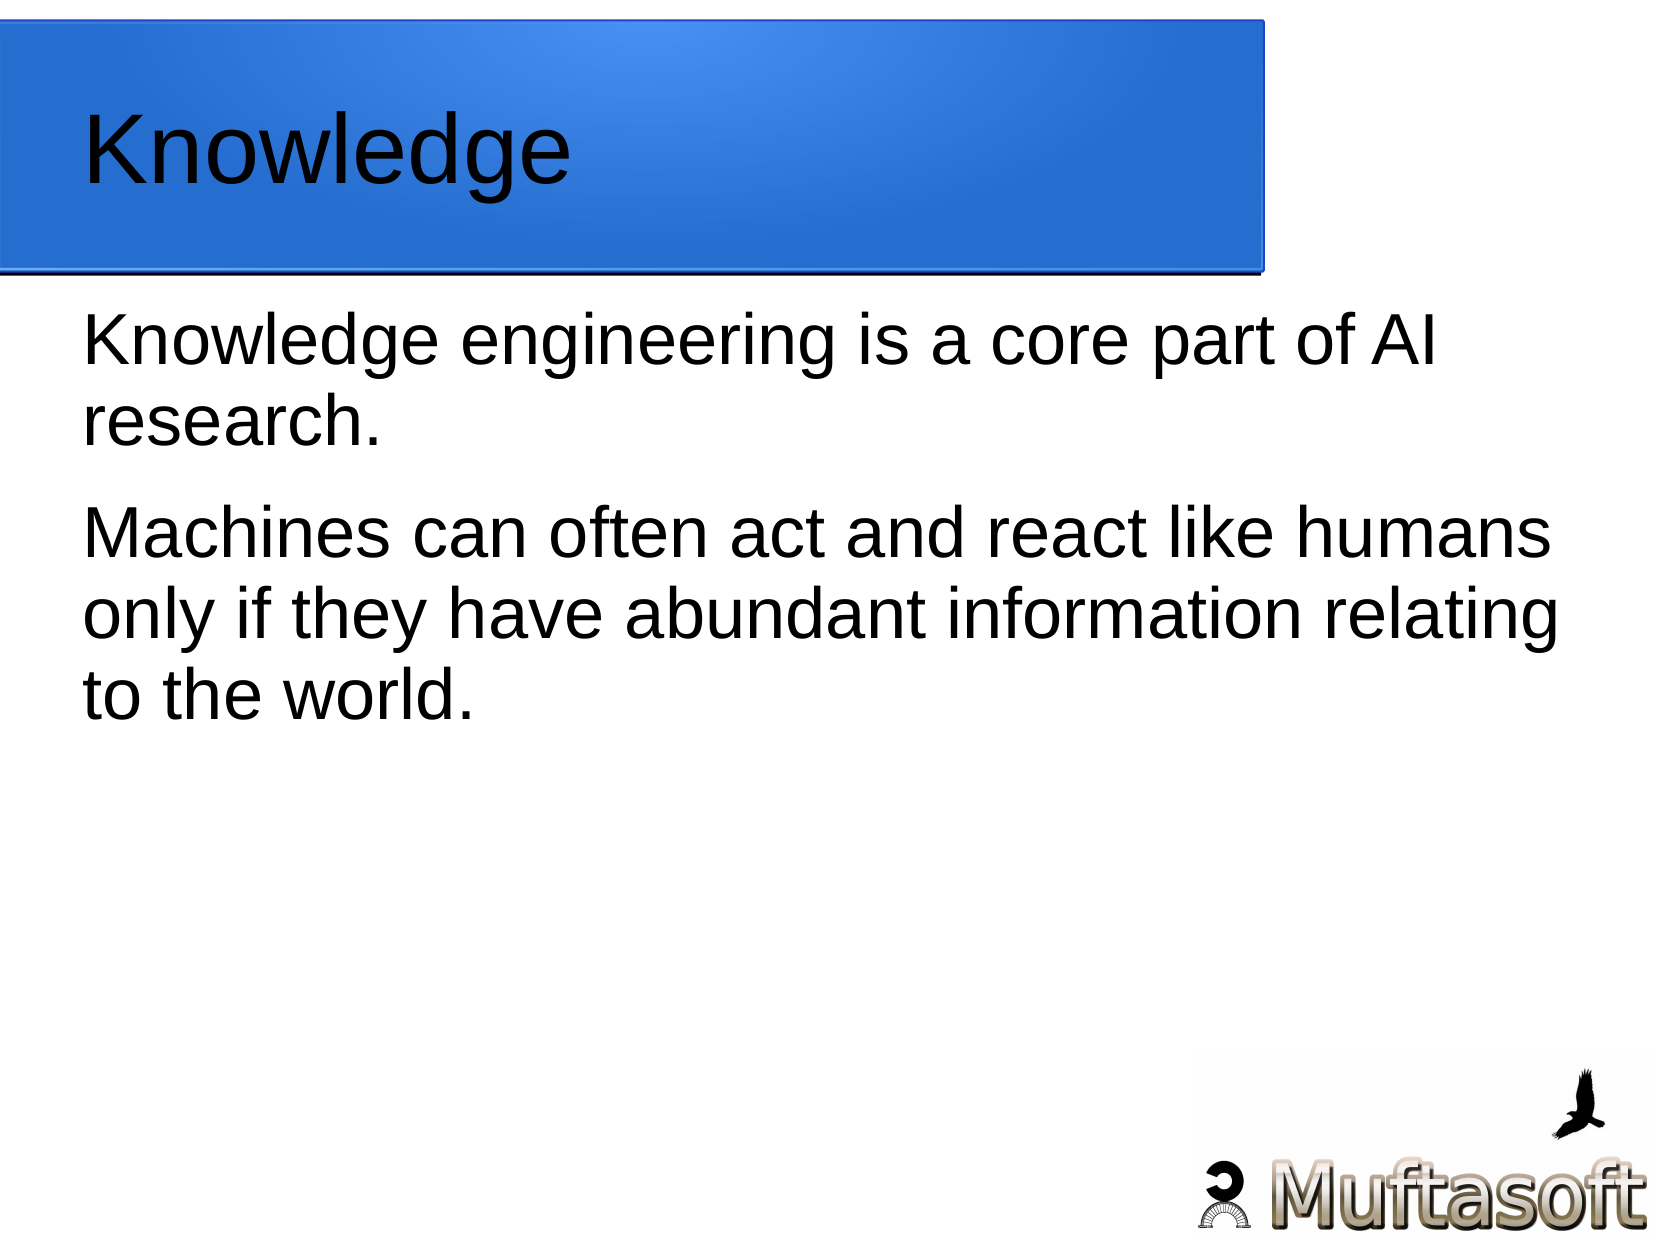

# Knowledge
Knowledge engineering is a core part of AI research.
Machines can often act and react like humans only if they have abundant information relating to the world.